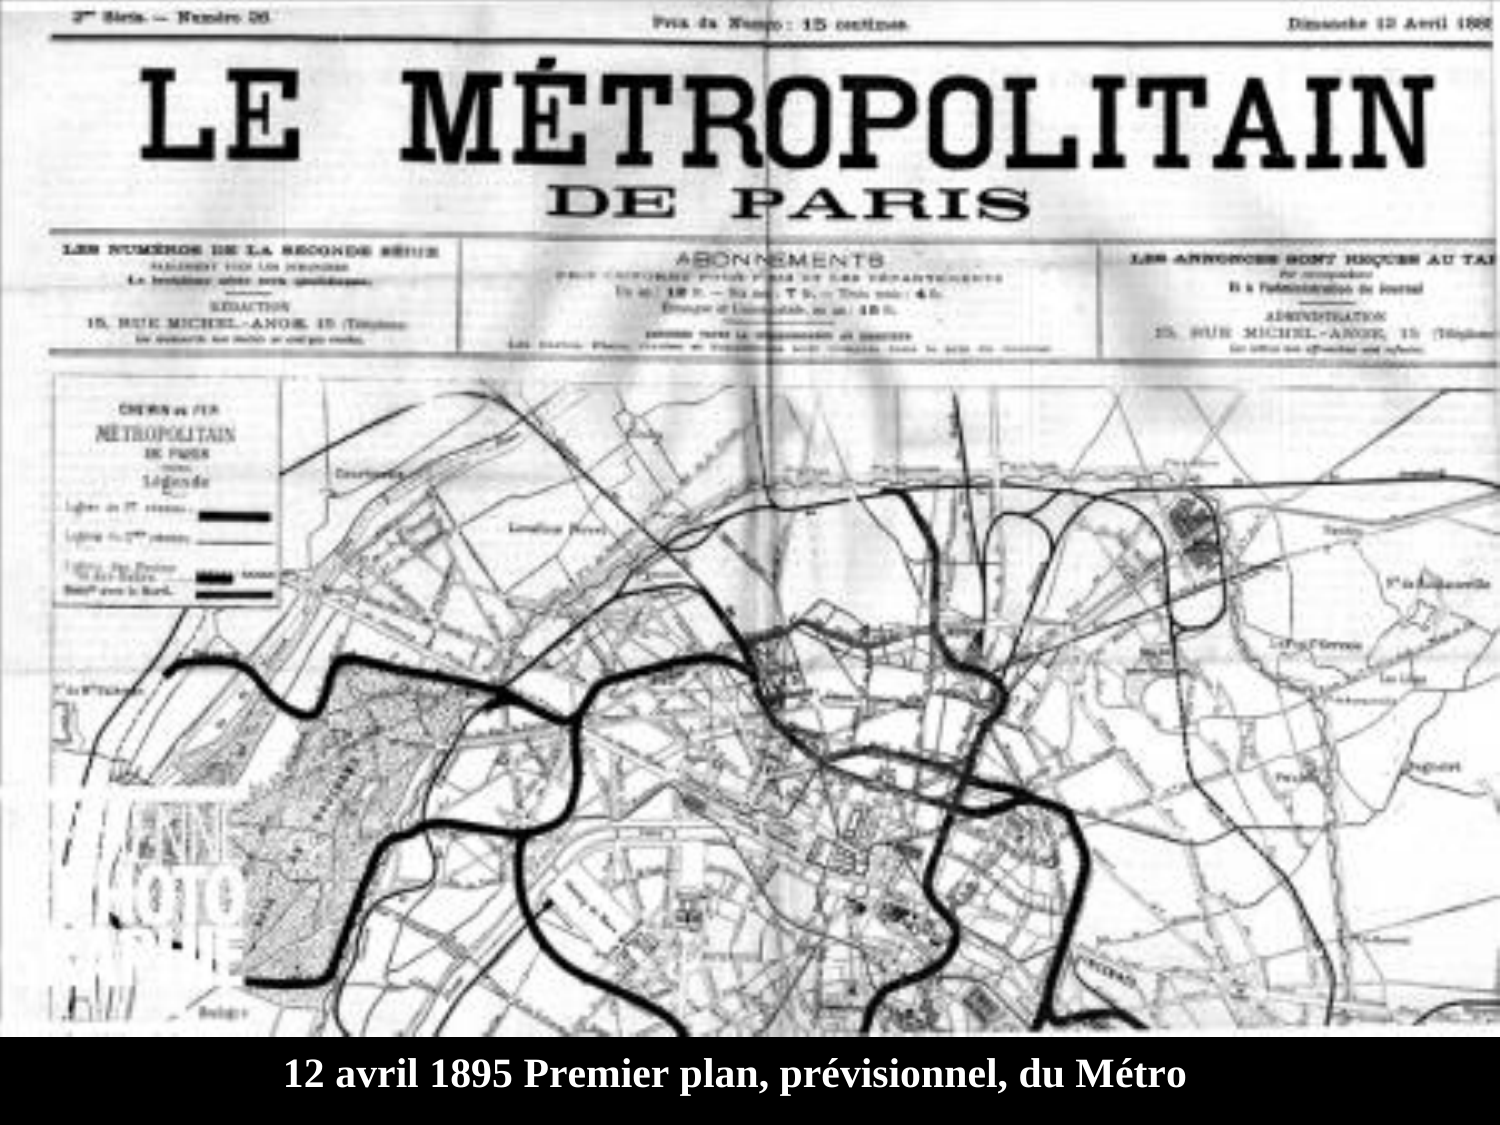

12 avril 1895 Premier plan, prévisionnel, du Métro